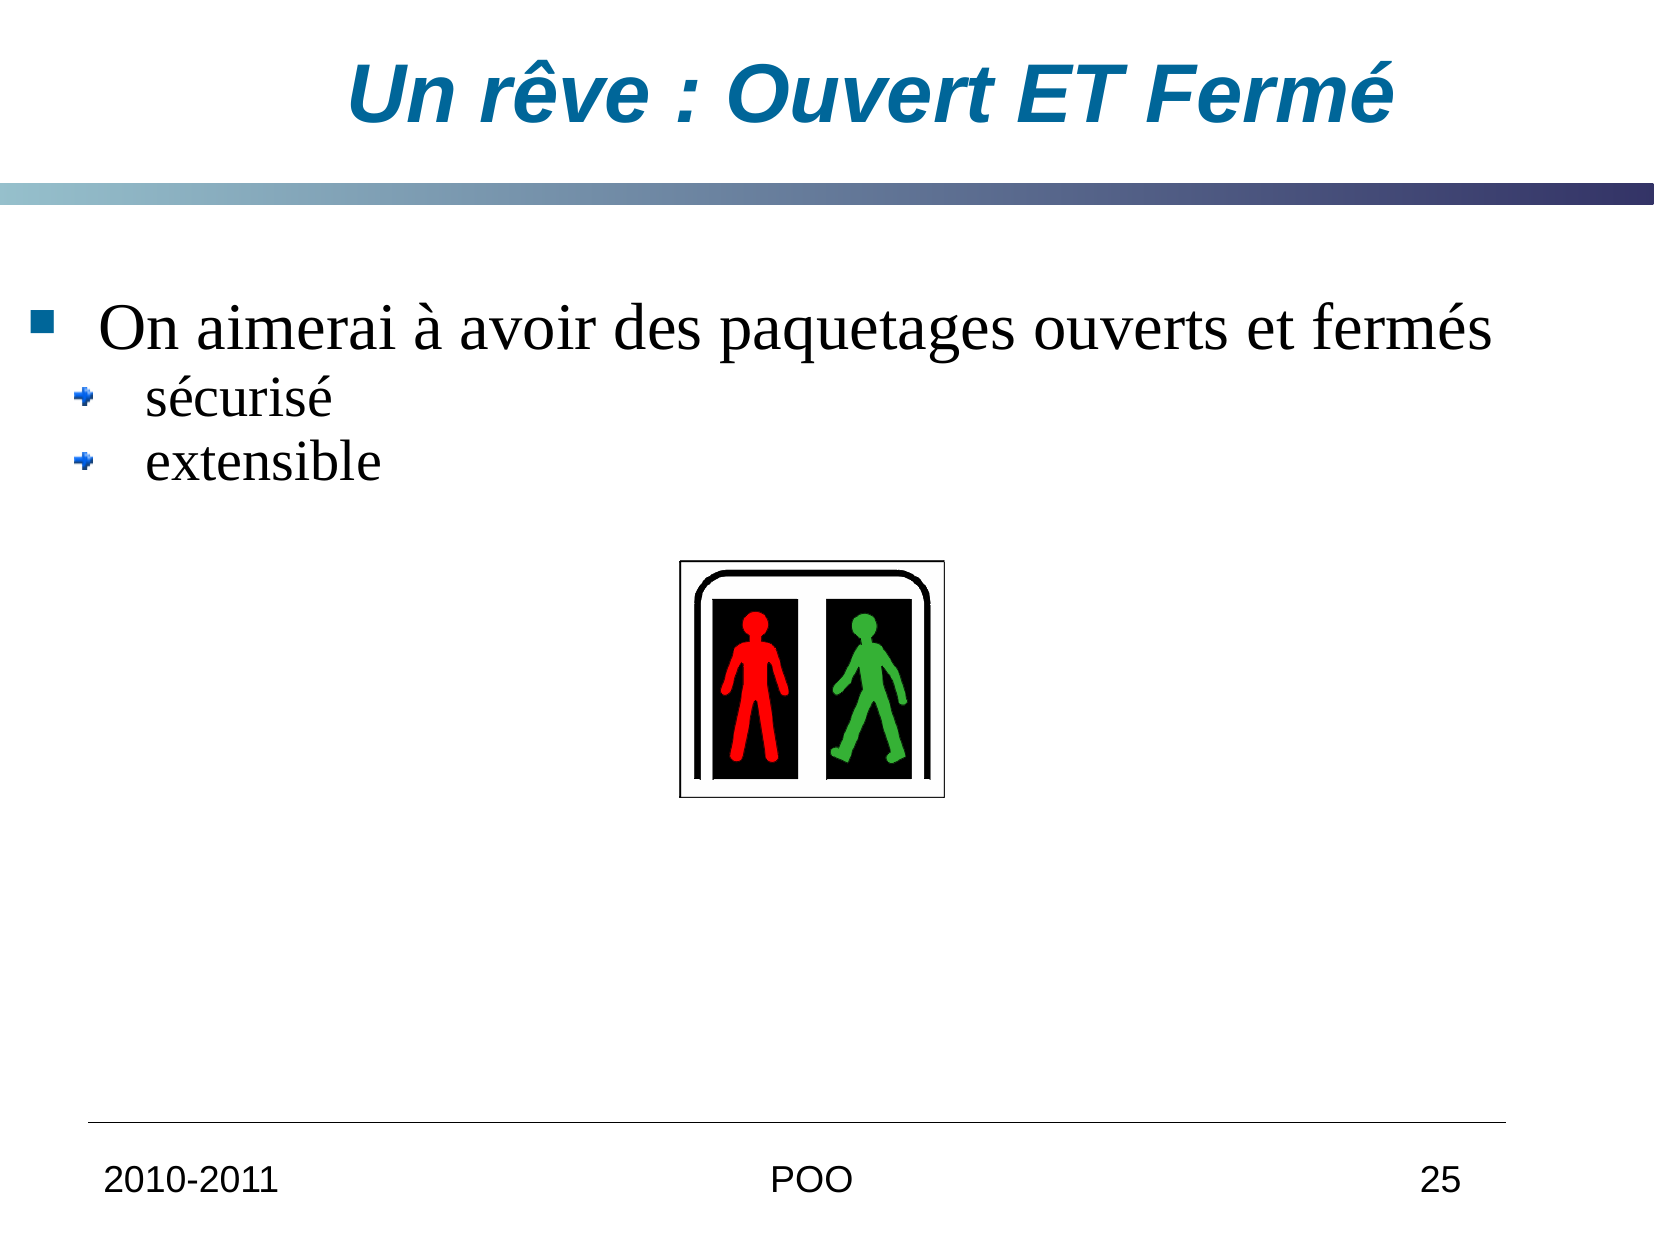

# Un rêve : Ouvert ET Fermé
On aimerai à avoir des paquetages ouverts et fermés
sécurisé
extensible